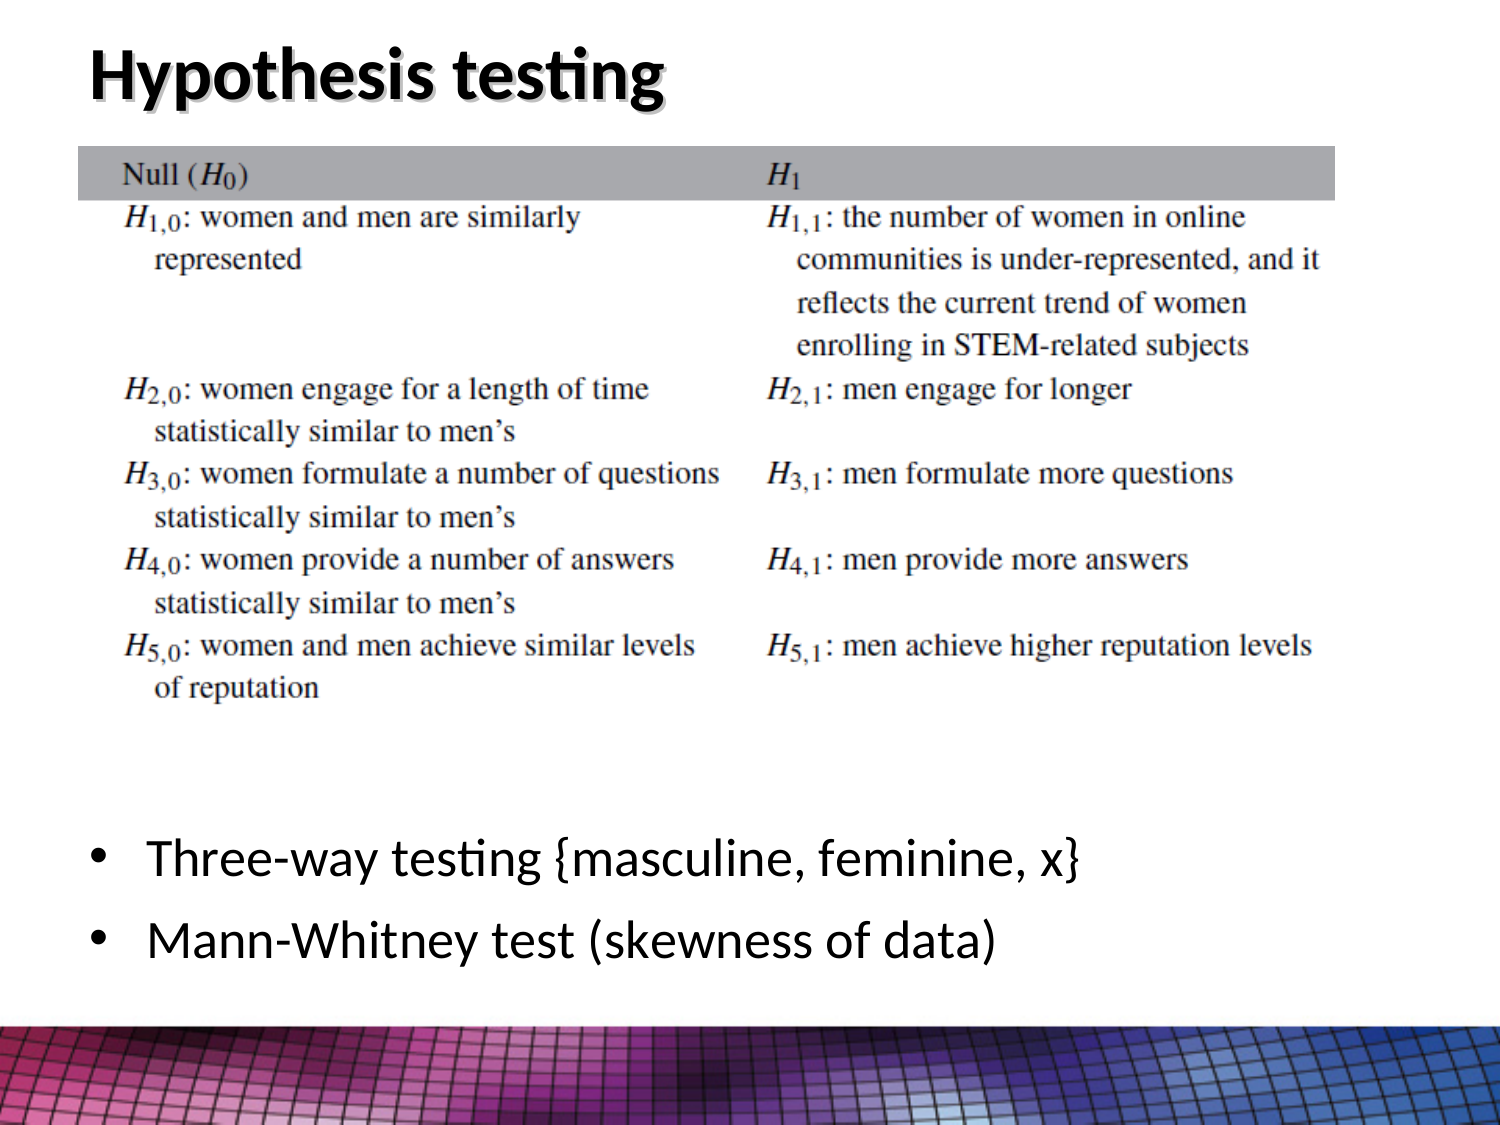

# Hypothesis testing
Three-way testing {masculine, feminine, x}
Mann-Whitney test (skewness of data)